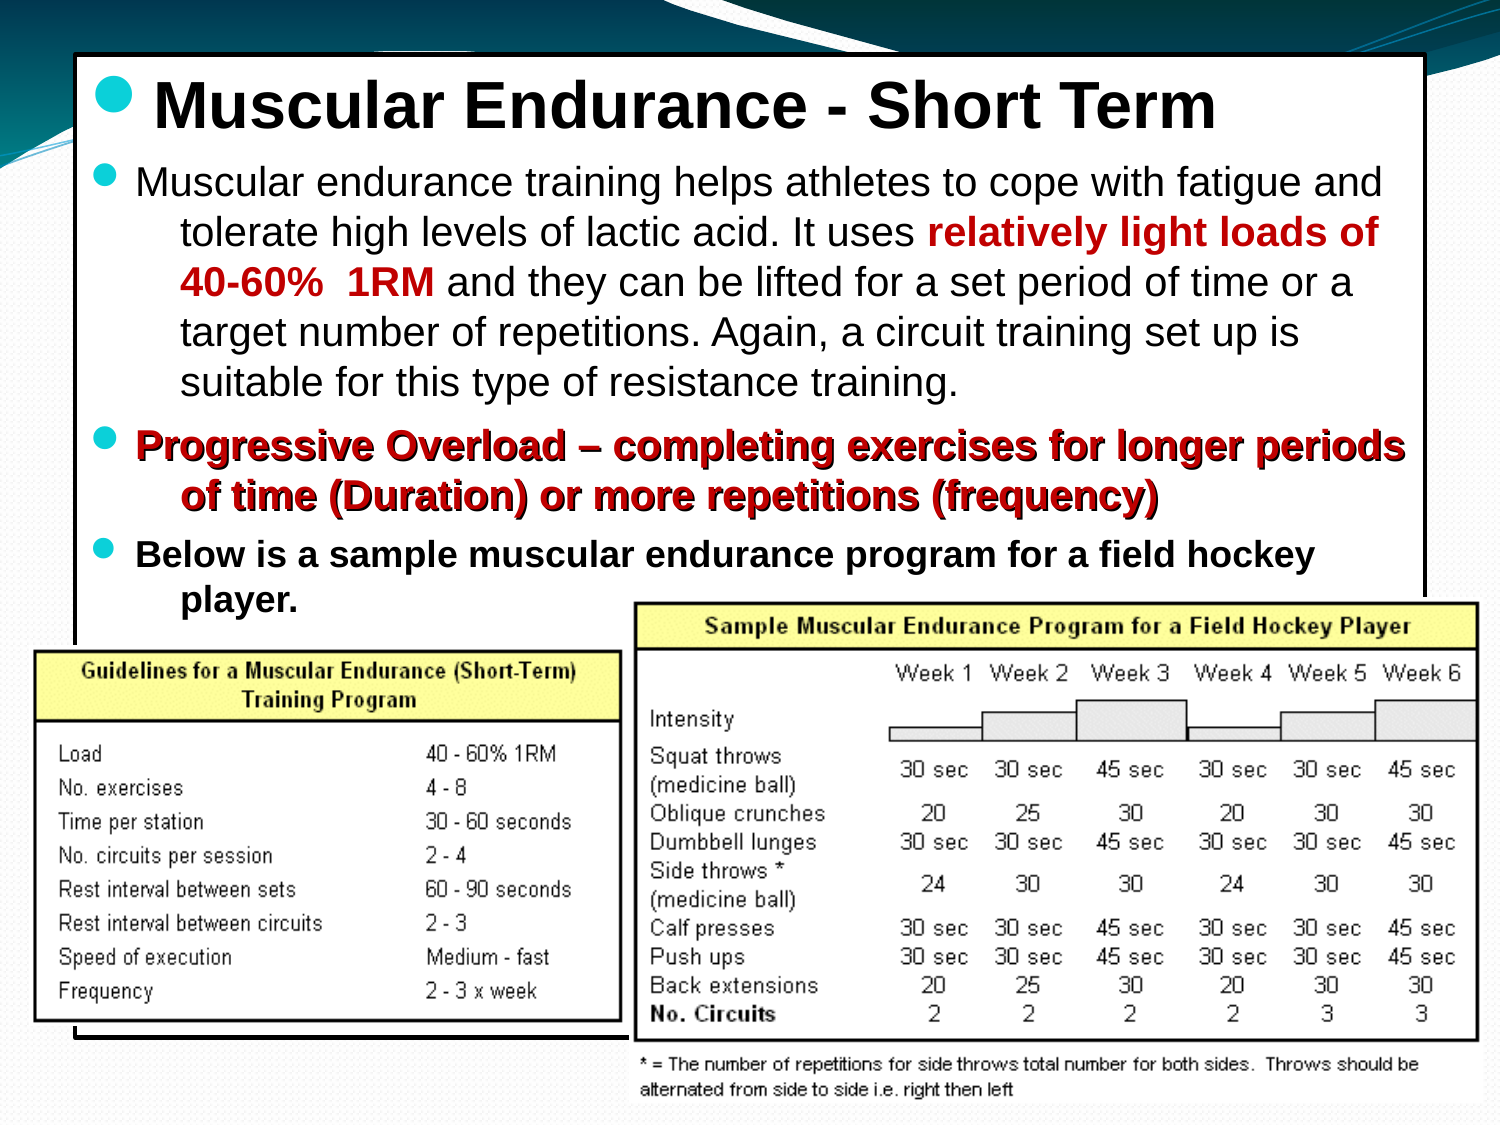

Muscular Endurance - Short Term
Muscular endurance training helps athletes to cope with fatigue and tolerate high levels of lactic acid. It uses relatively light loads of 40-60% 1RM and they can be lifted for a set period of time or a target number of repetitions. Again, a circuit training set up is suitable for this type of resistance training.
Progressive Overload – completing exercises for longer periods of time (Duration) or more repetitions (frequency)
Below is a sample muscular endurance program for a field hockey player.
#